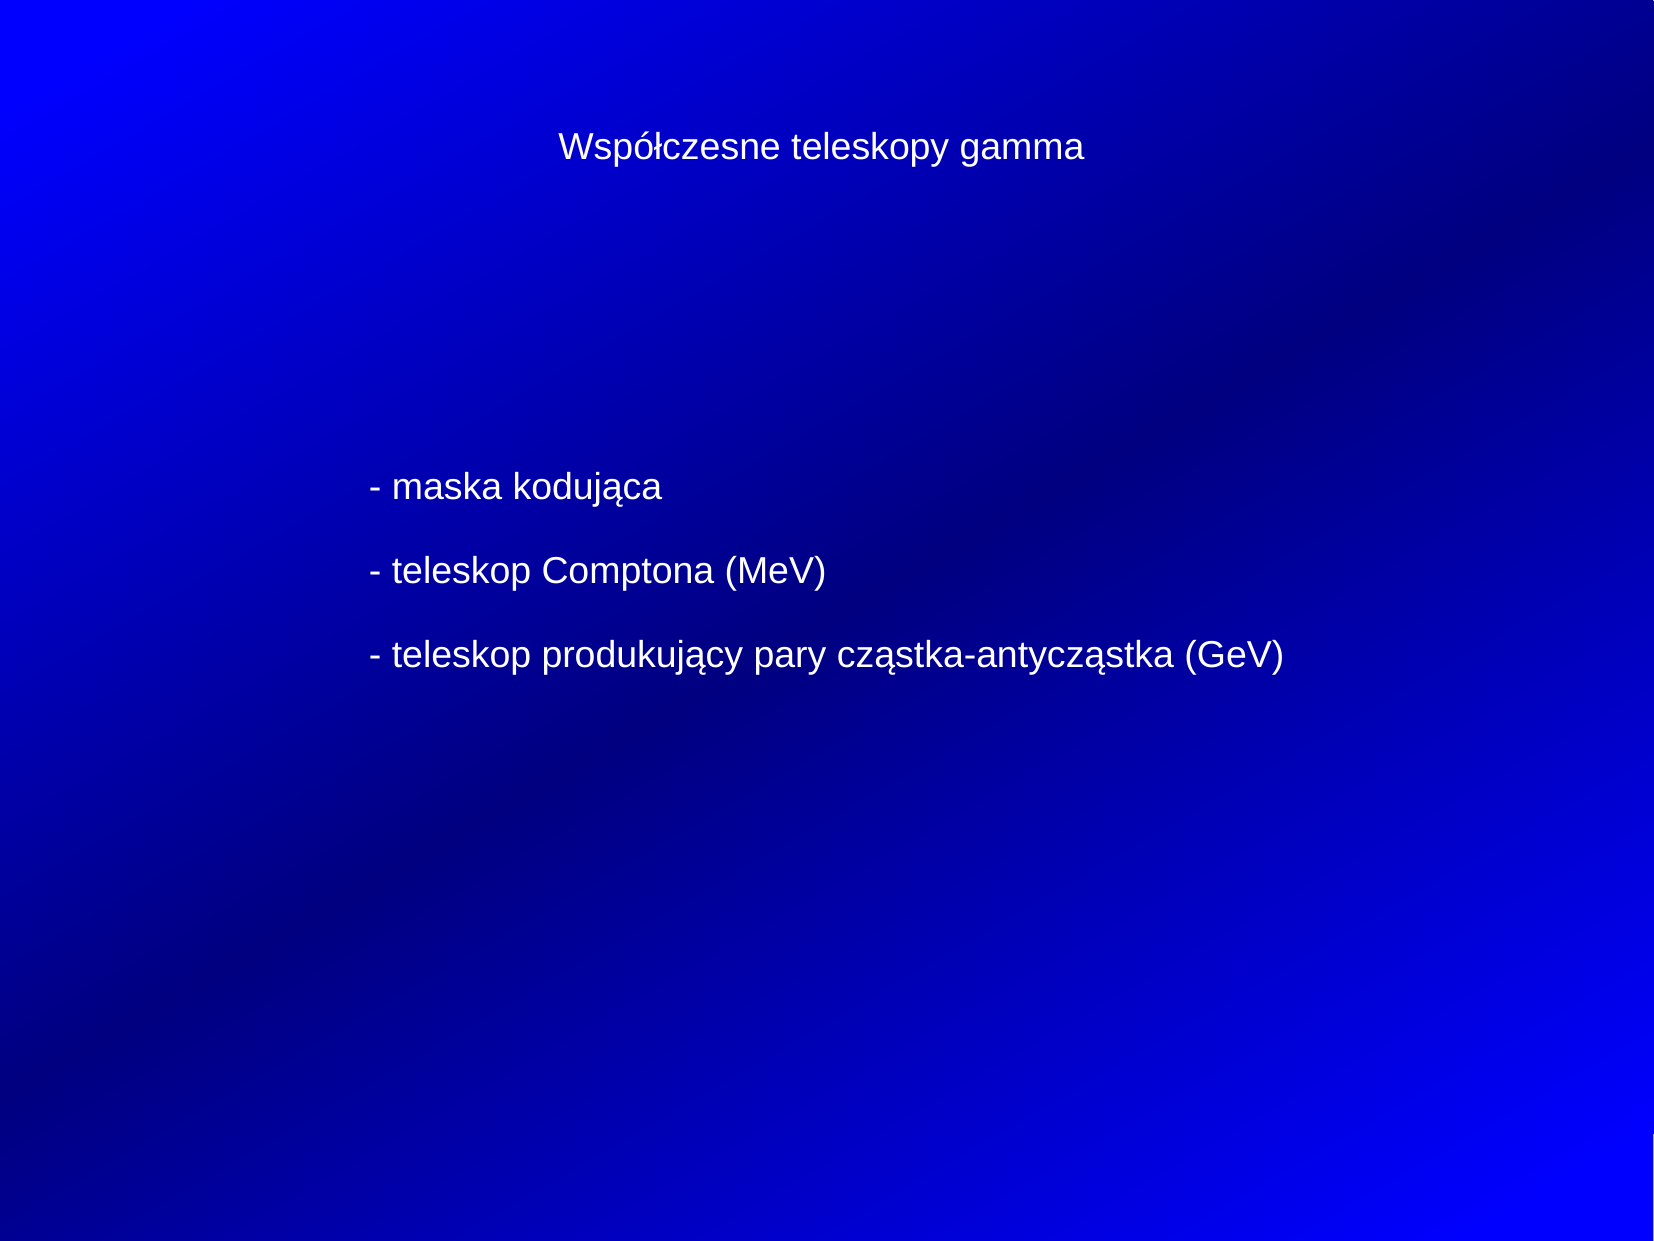

Współczesne teleskopy gamma
- maska kodująca
- teleskop Comptona (MeV)
- teleskop produkujący pary cząstka-antycząstka (GeV)